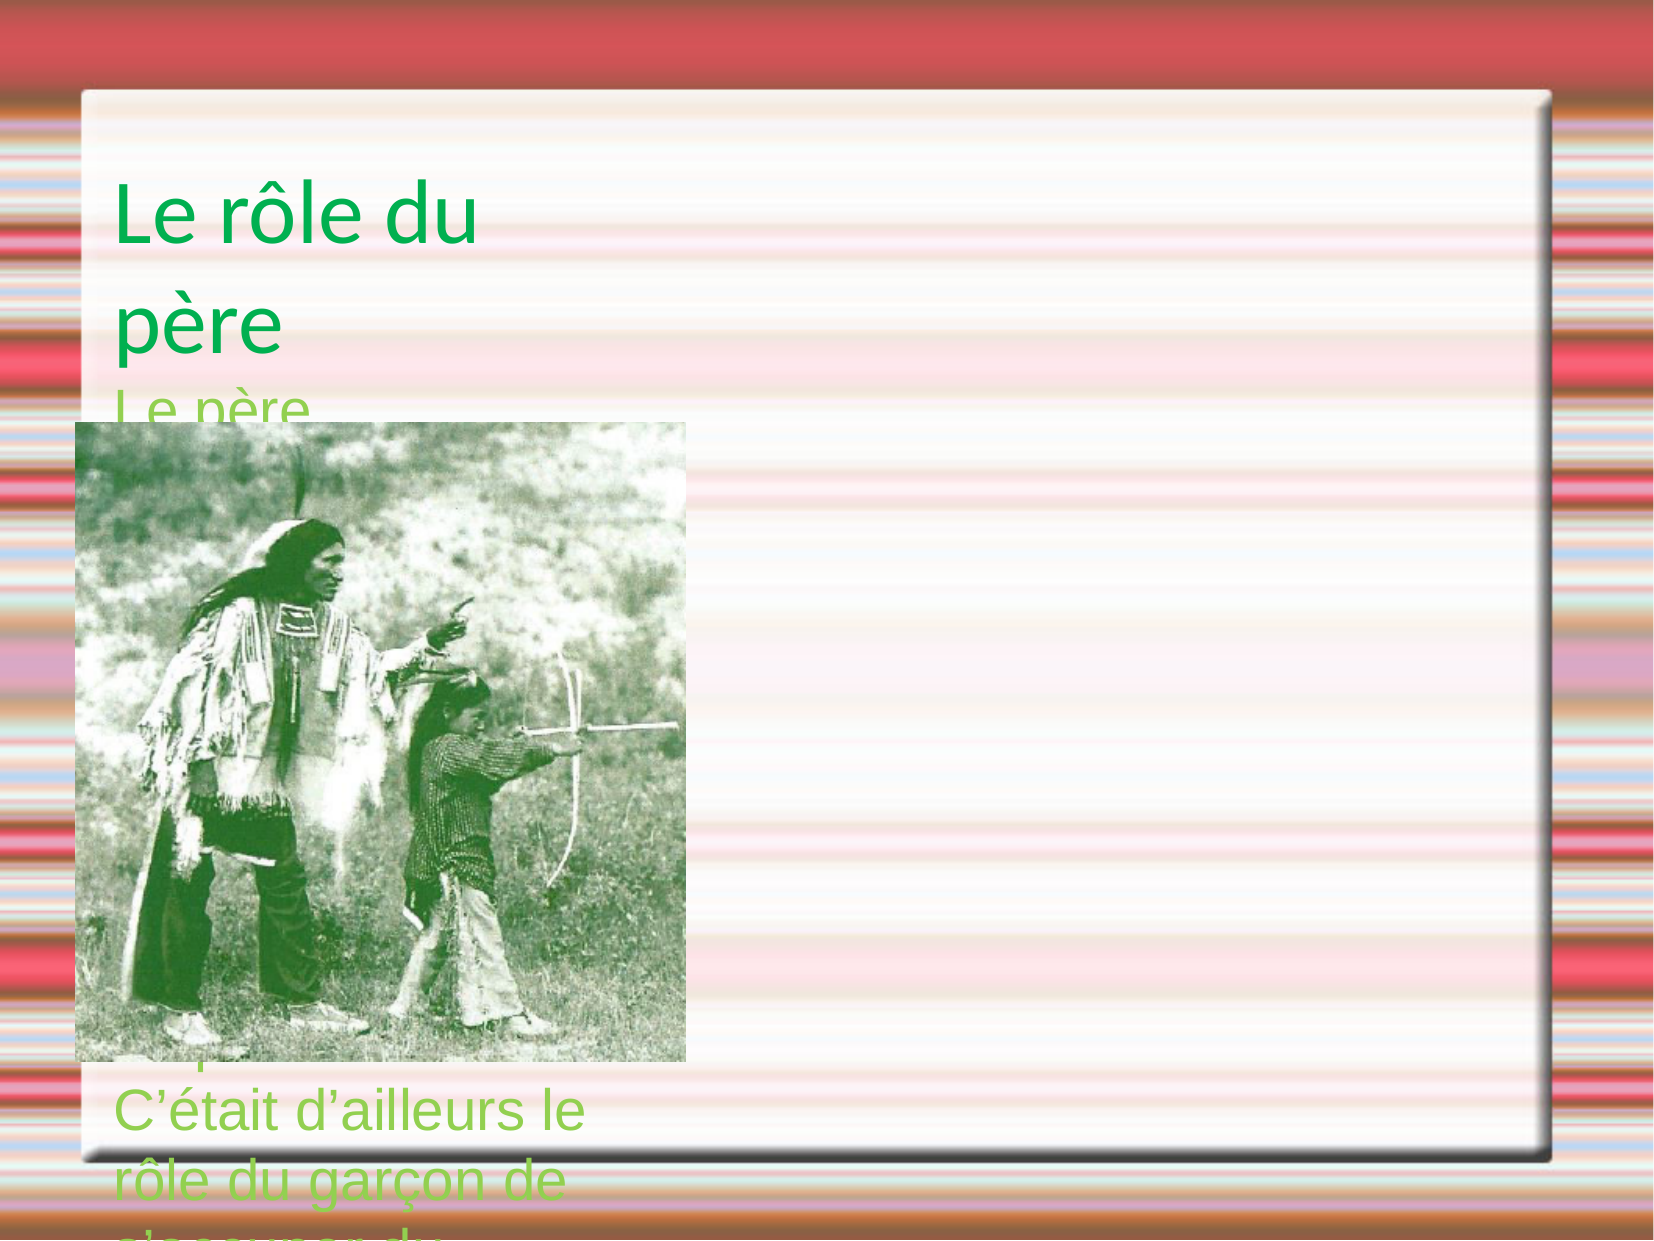

# Le rôle du père
Le père confectionnait pour son fils les arcs, les flèches et les carquois, et lui enseignait très tôt à s’en servir. Il lui apprenait aussi à monter à cheval et à en prendre soin. C’était d’ailleurs le rôle du garçon de s’occuper du troupeau familial. Le père l’encourageait dans son rôle de chasseur, le préparant, lui montrant les techniques, l’aidant à traquer le gibier. Il lui parlait sans cesse de ses devoirs de futur guerriers.